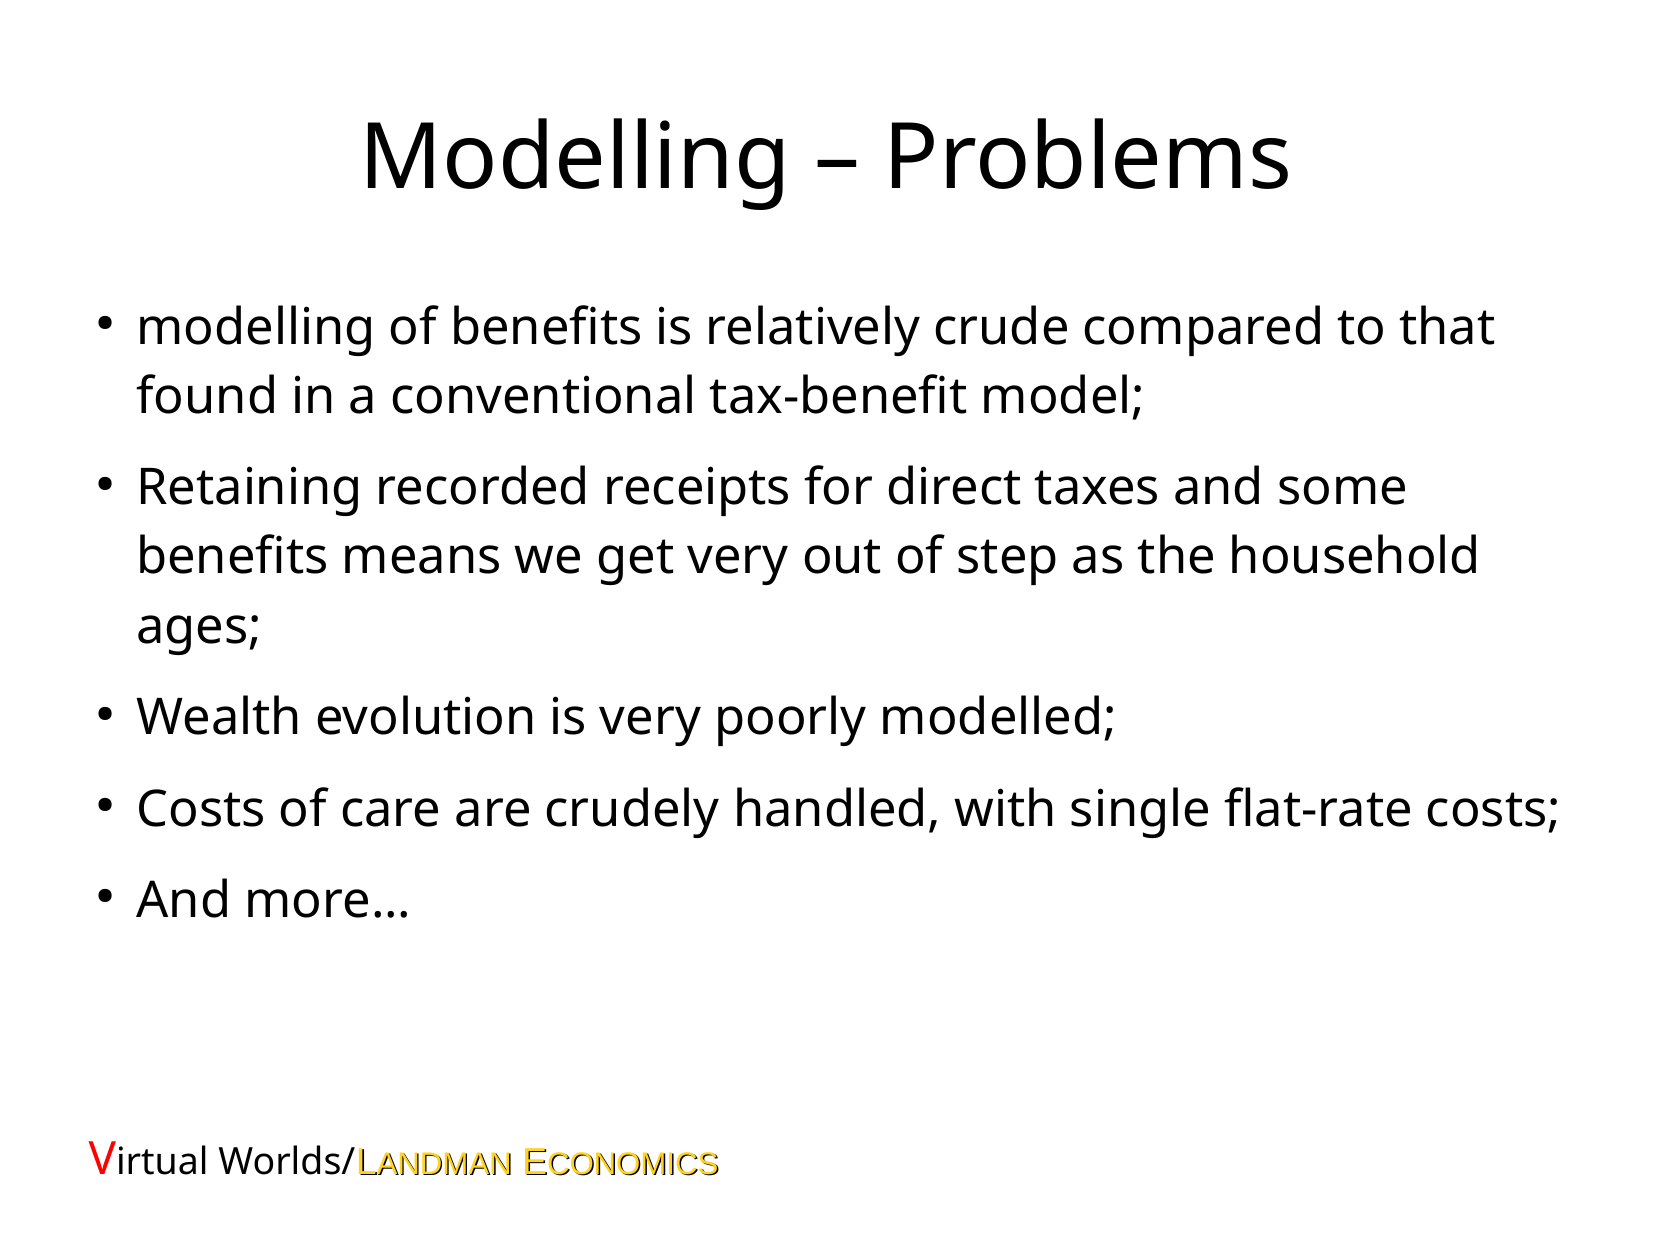

# Modelling – Problems
modelling of benefits is relatively crude compared to that found in a conventional tax-benefit model;
Retaining recorded receipts for direct taxes and some benefits means we get very out of step as the household ages;
Wealth evolution is very poorly modelled;
Costs of care are crudely handled, with single flat-rate costs;
And more...